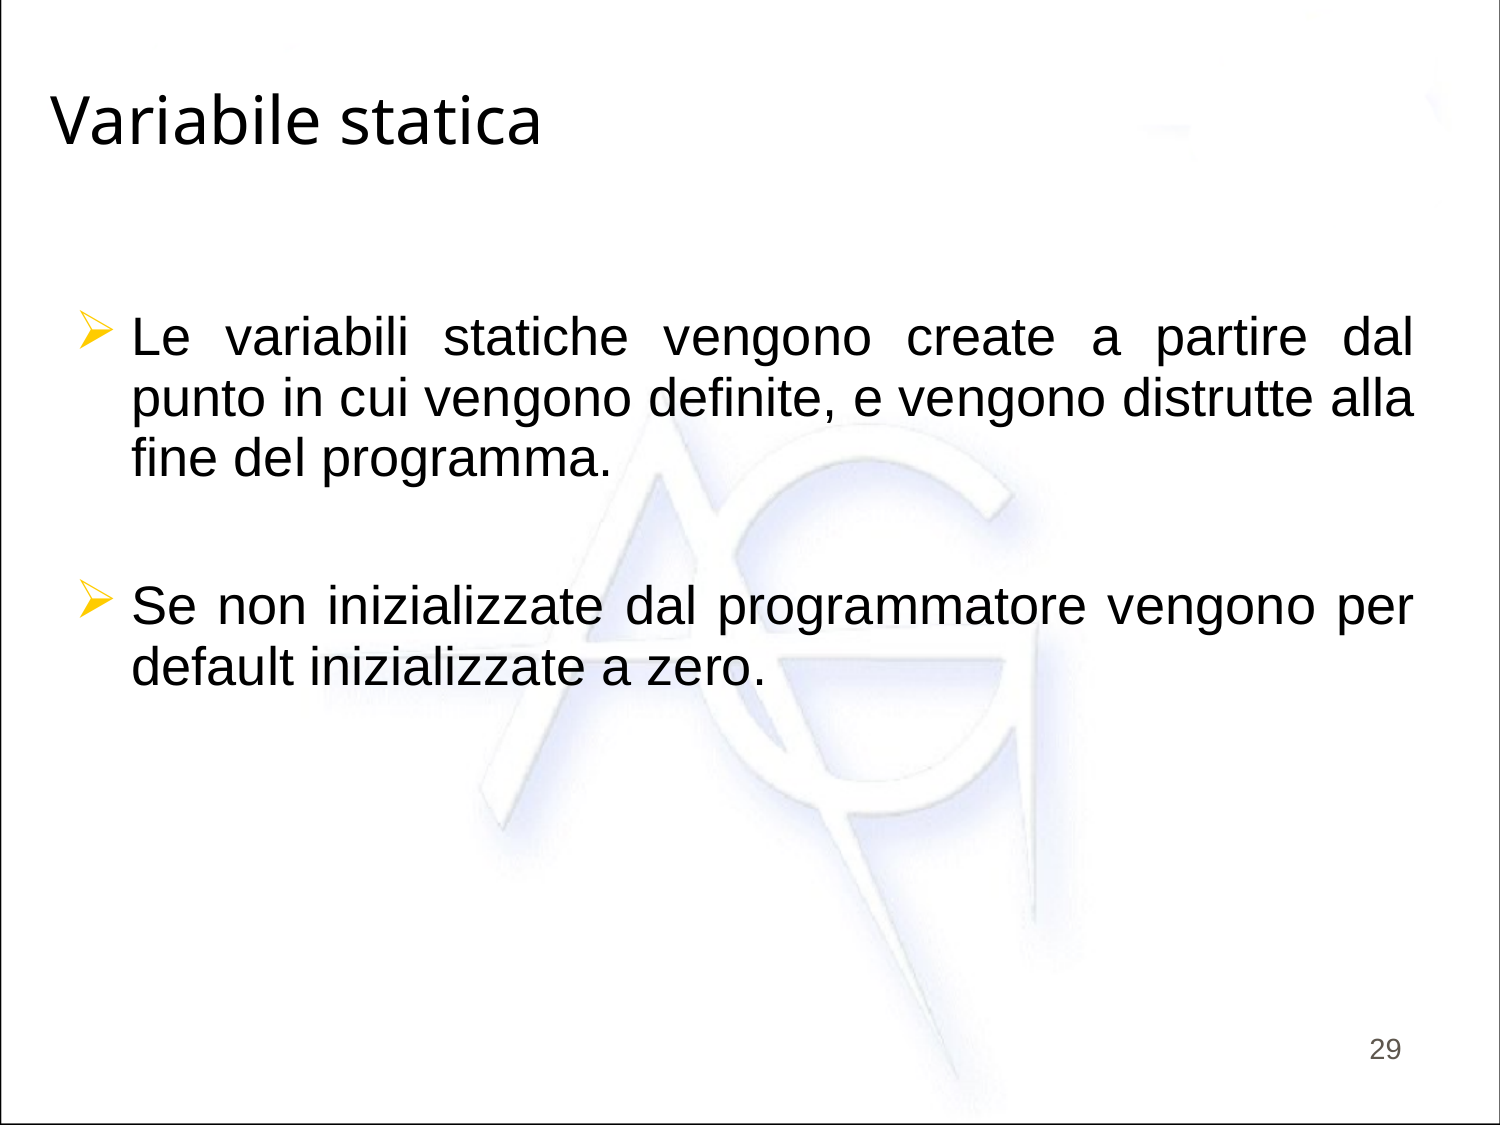

# Variabile statica
Le variabili statiche vengono create a partire dal punto in cui vengono definite, e vengono distrutte alla fine del programma.
Se non inizializzate dal programmatore vengono per default inizializzate a zero.
29